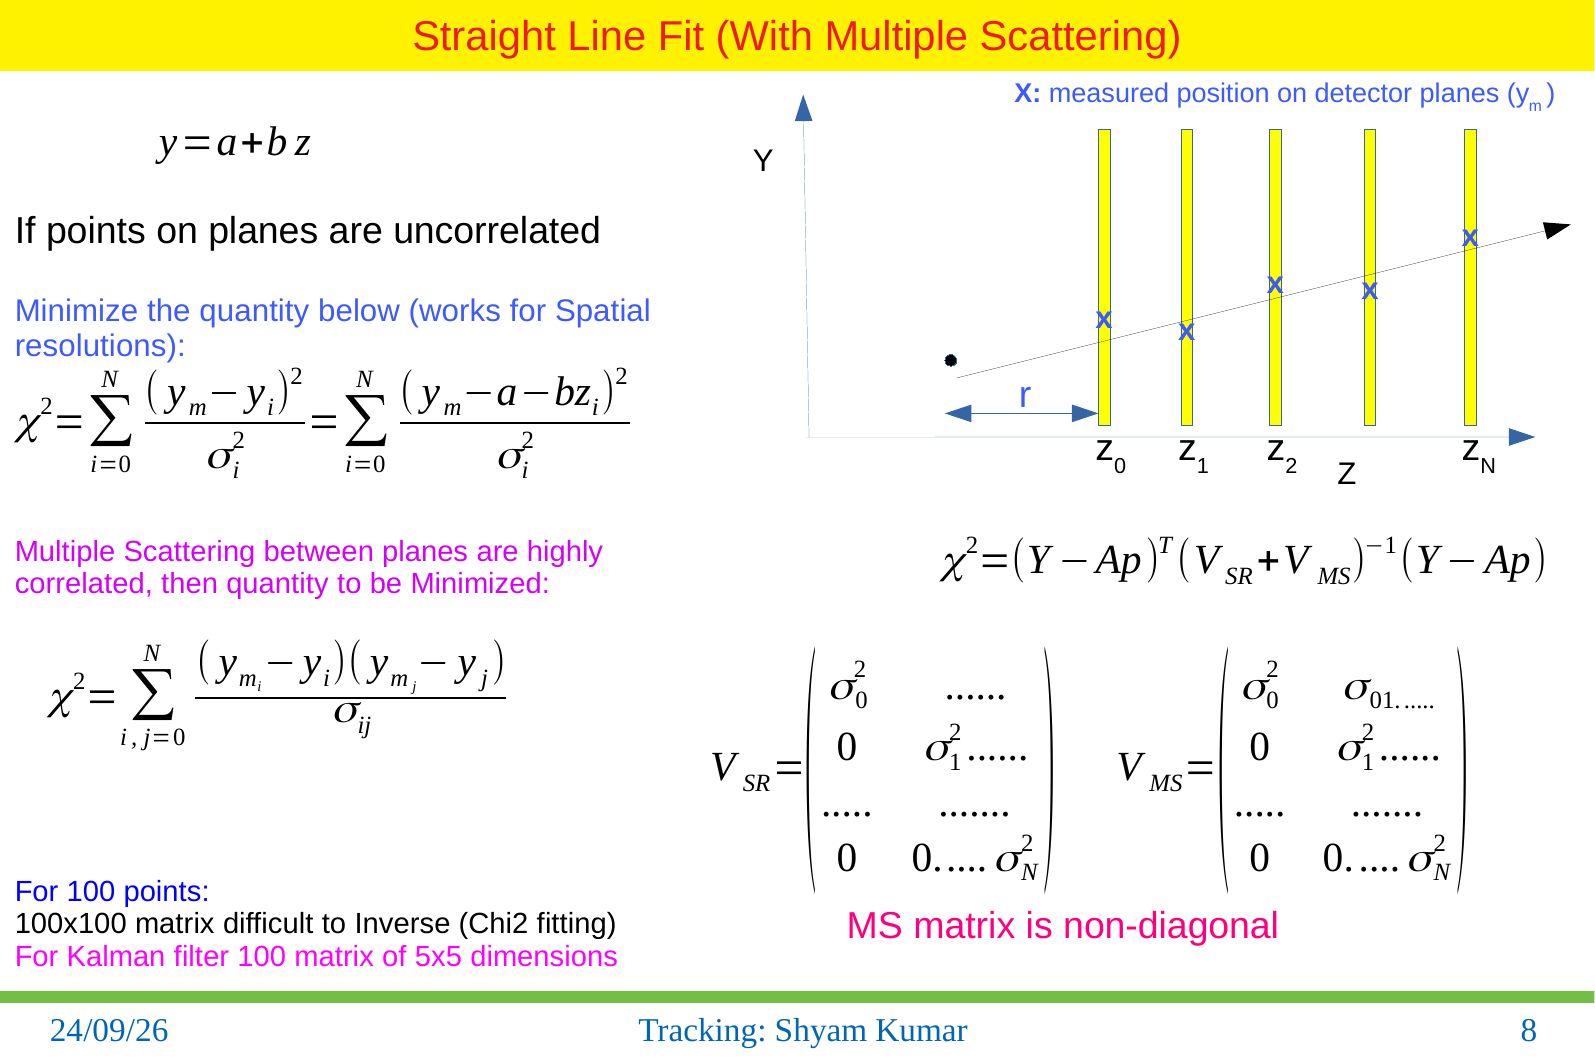

# Straight Line Fit (With Multiple Scattering)
 X: measured position on detector planes (ym )
Y
 x
If points on planes are uncorrelated
Minimize the quantity below (works for Spatial resolutions):
 x
 x
 x
 x
r
z0
z1
z2
zN
Z
Multiple Scattering between planes are highly correlated, then quantity to be Minimized:
For 100 points:
100x100 matrix difficult to Inverse (Chi2 fitting)
For Kalman filter 100 matrix of 5x5 dimensions
MS matrix is non-diagonal
Tracking: Shyam Kumar
8